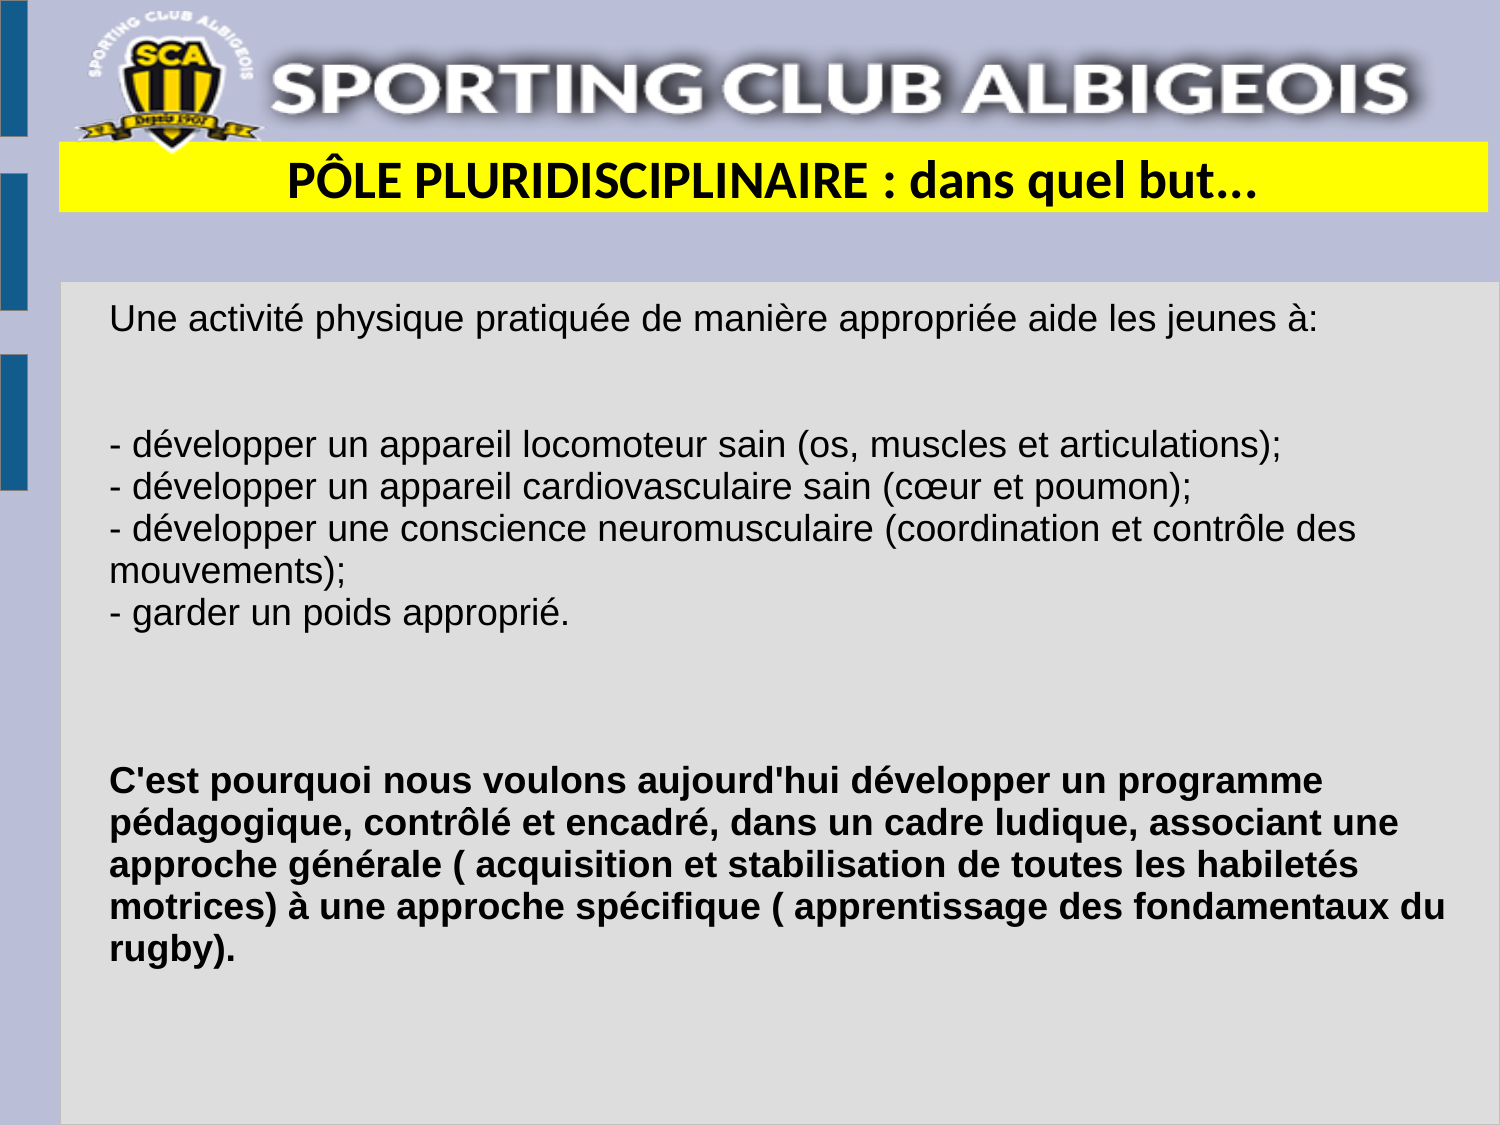

PÔLE PLURIDISCIPLINAIRE : dans quel but...
Une activité physique pratiquée de manière appropriée aide les jeunes à:
- développer un appareil locomoteur sain (os, muscles et articulations);
- développer un appareil cardiovasculaire sain (cœur et poumon);
- développer une conscience neuromusculaire (coordination et contrôle des mouvements);
- garder un poids approprié.
C'est pourquoi nous voulons aujourd'hui développer un programme pédagogique, contrôlé et encadré, dans un cadre ludique, associant une approche générale ( acquisition et stabilisation de toutes les habiletés motrices) à une approche spécifique ( apprentissage des fondamentaux du rugby).